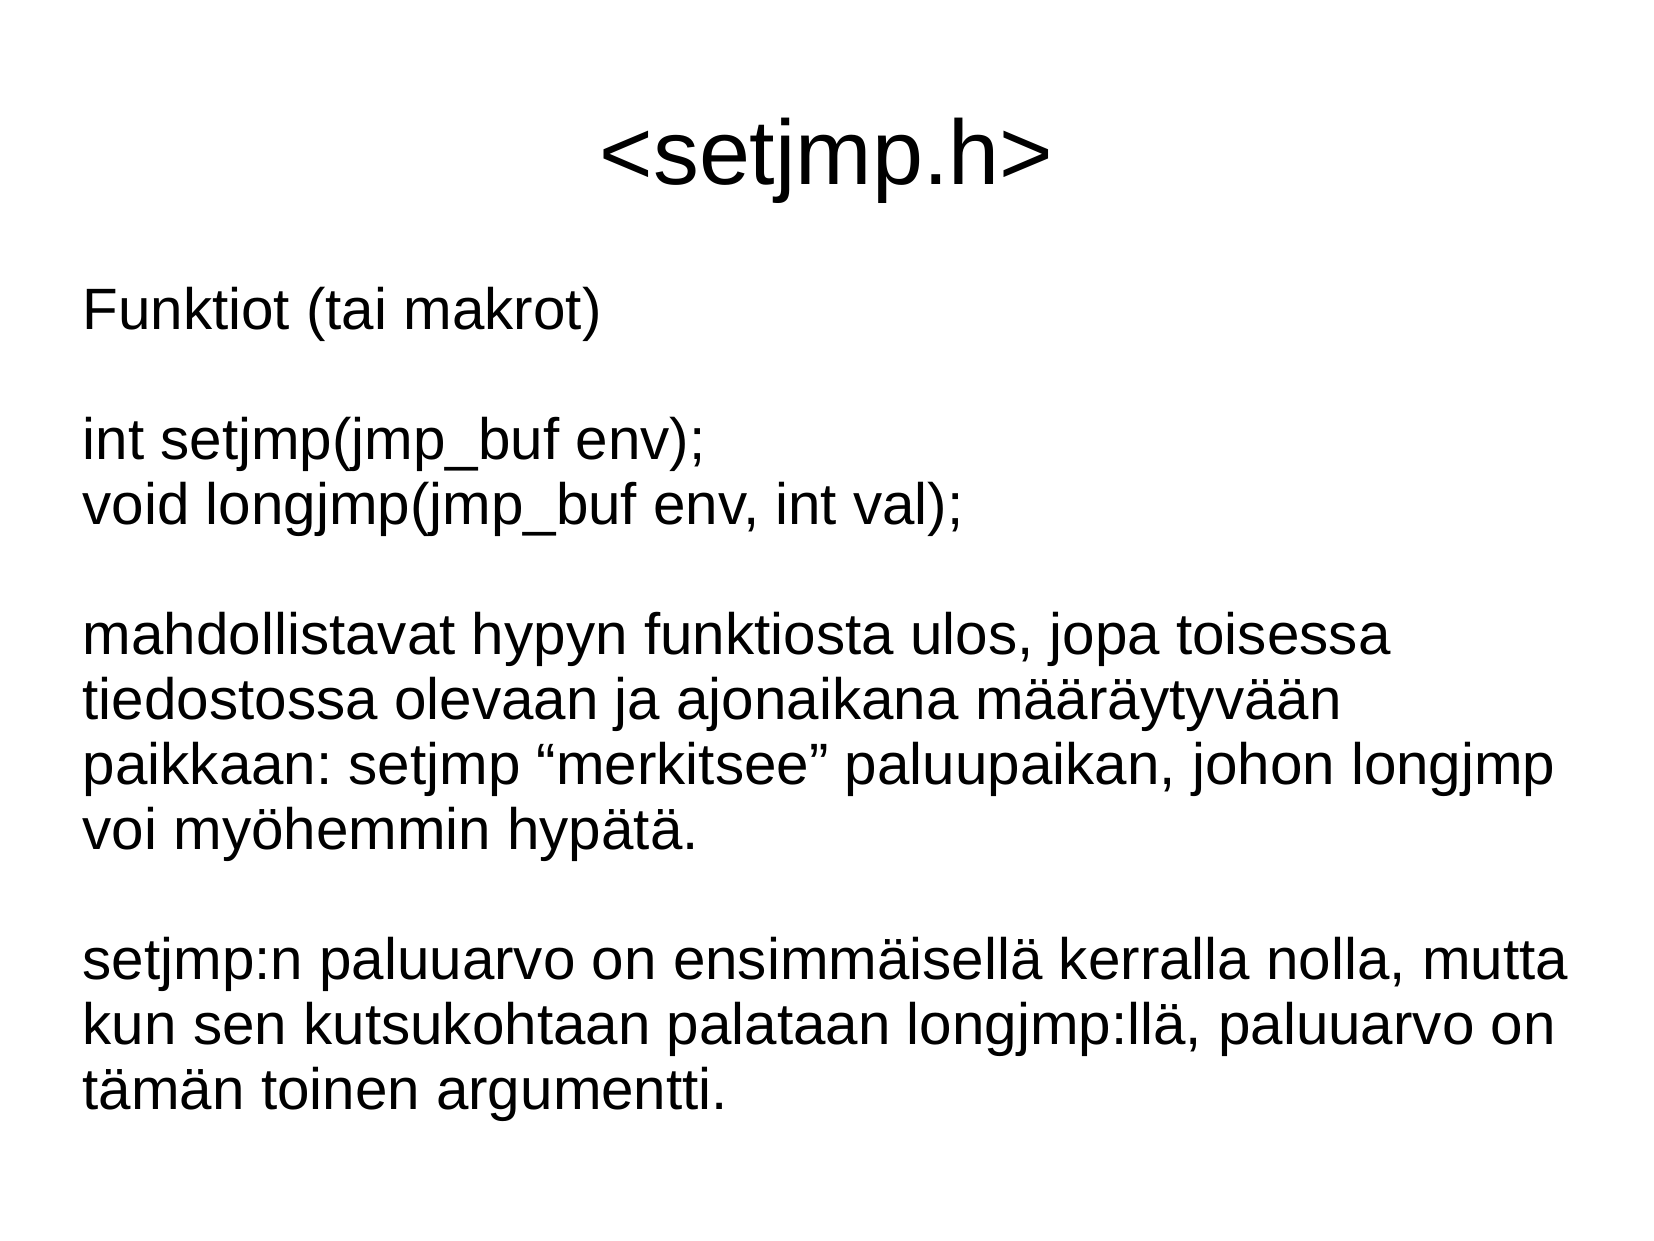

# <setjmp.h>
Funktiot (tai makrot)
int setjmp(jmp_buf env);
void longjmp(jmp_buf env, int val);
mahdollistavat hypyn funktiosta ulos, jopa toisessa tiedostossa olevaan ja ajonaikana määräytyvään paikkaan: setjmp “merkitsee” paluupaikan, johon longjmp voi myöhemmin hypätä.
setjmp:n paluuarvo on ensimmäisellä kerralla nolla, mutta kun sen kutsukohtaan palataan longjmp:llä, paluuarvo on tämän toinen argumentti.